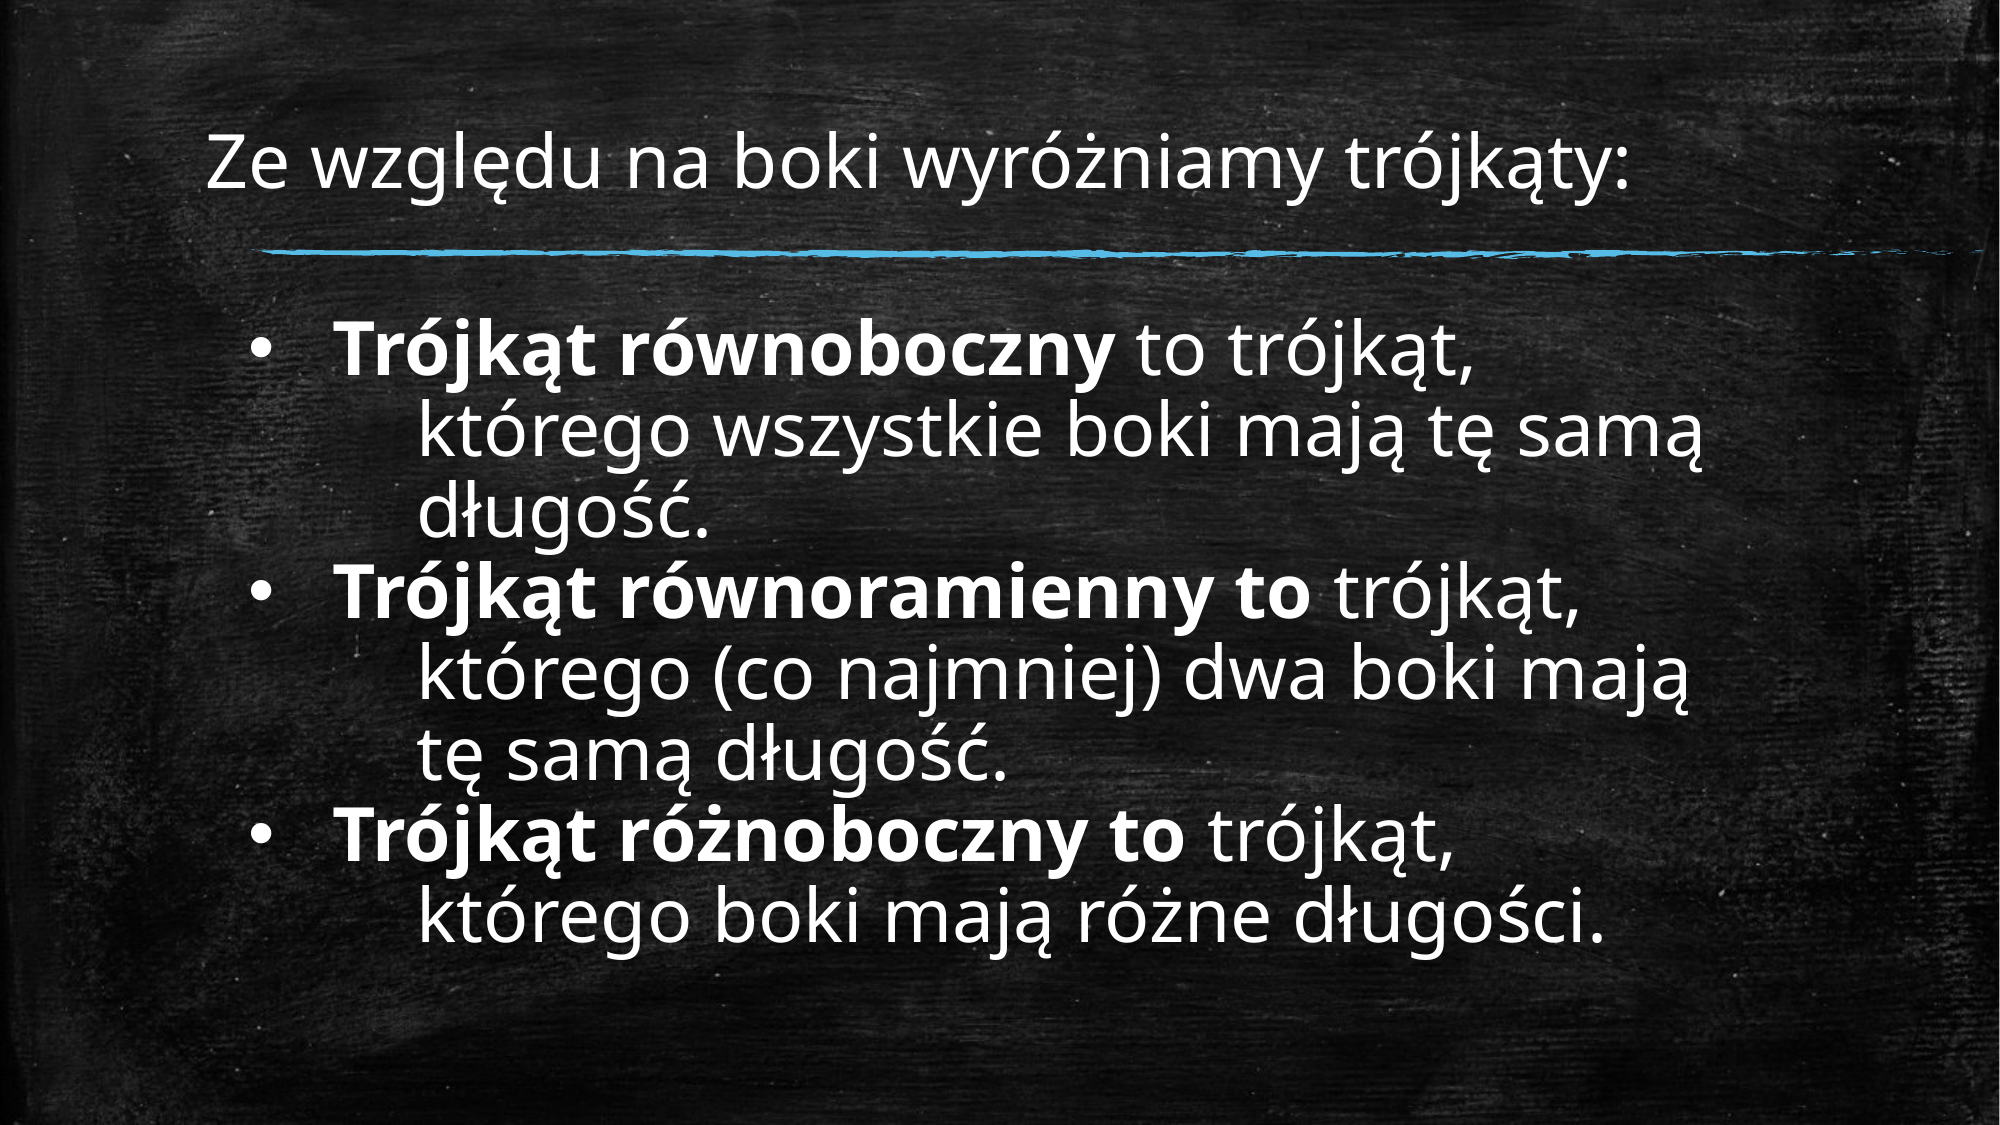

# Ze względu na boki wyróżniamy trójkąty:
Trójkąt równoboczny to trójkąt, którego wszystkie boki mają tę samą długość.
Trójkąt równoramienny to trójkąt, którego (co najmniej) dwa boki mają tę samą długość.
Trójkąt różnoboczny to trójkąt, którego boki mają różne długości.